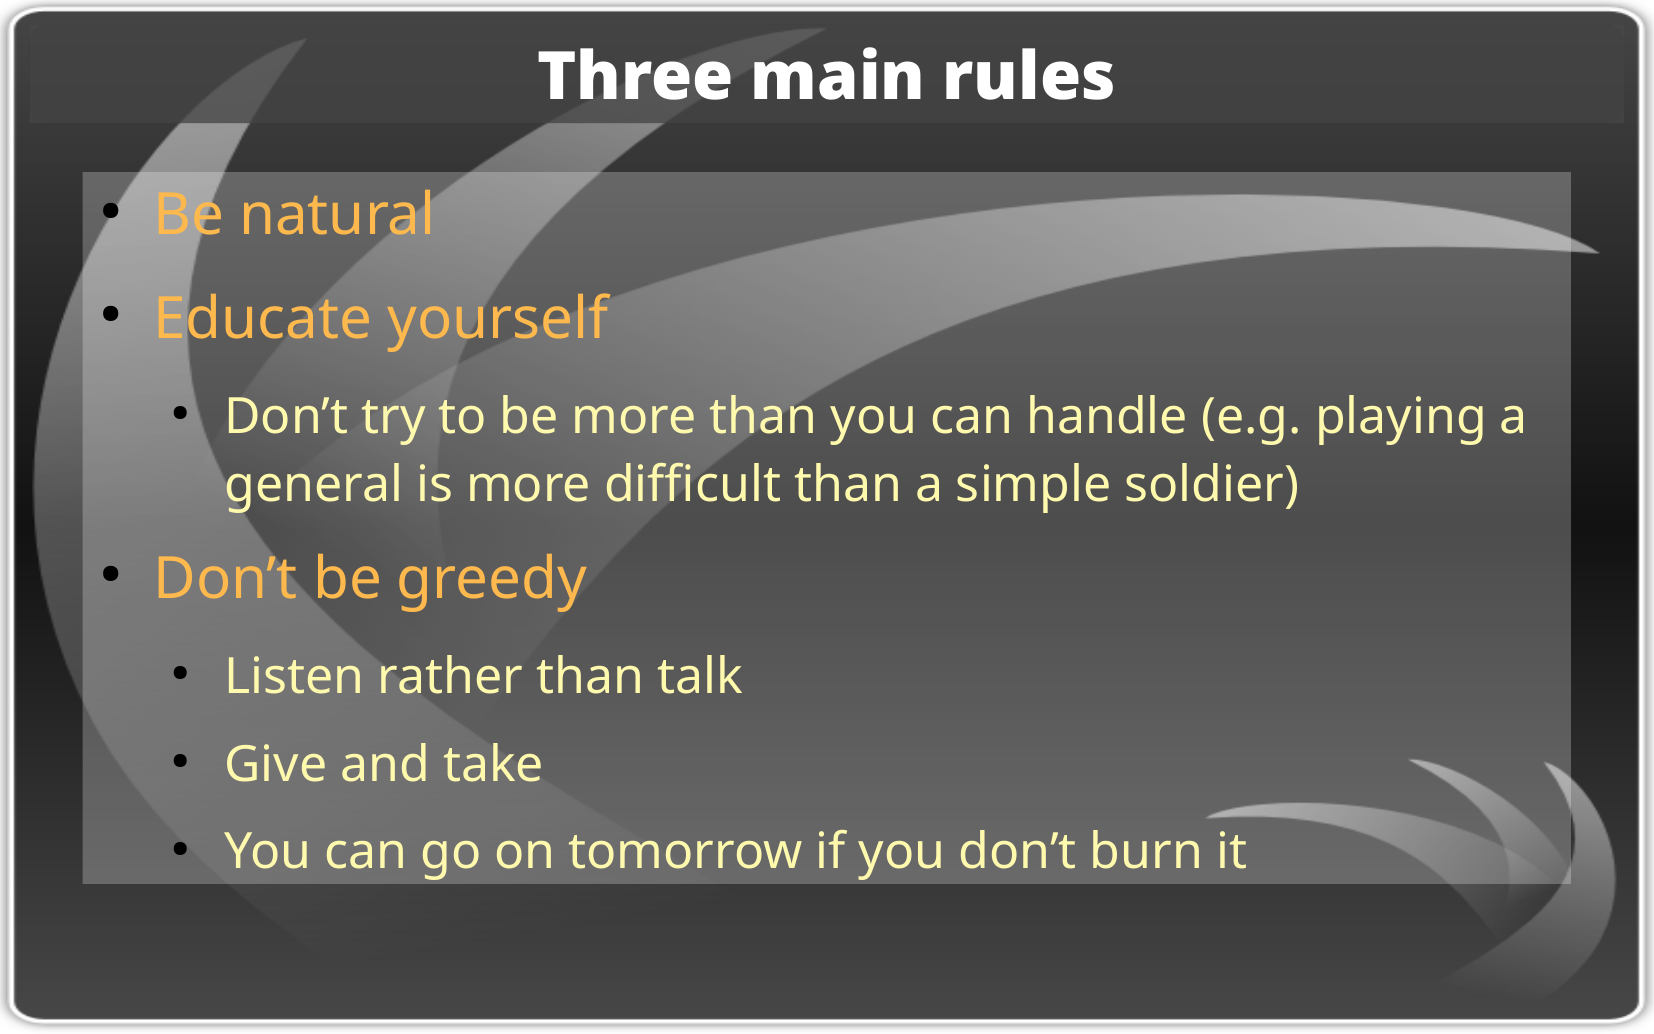

# Three main rules
Be natural
Educate yourself
Don’t try to be more than you can handle (e.g. playing a general is more difficult than a simple soldier)
Don’t be greedy
Listen rather than talk
Give and take
You can go on tomorrow if you don’t burn it